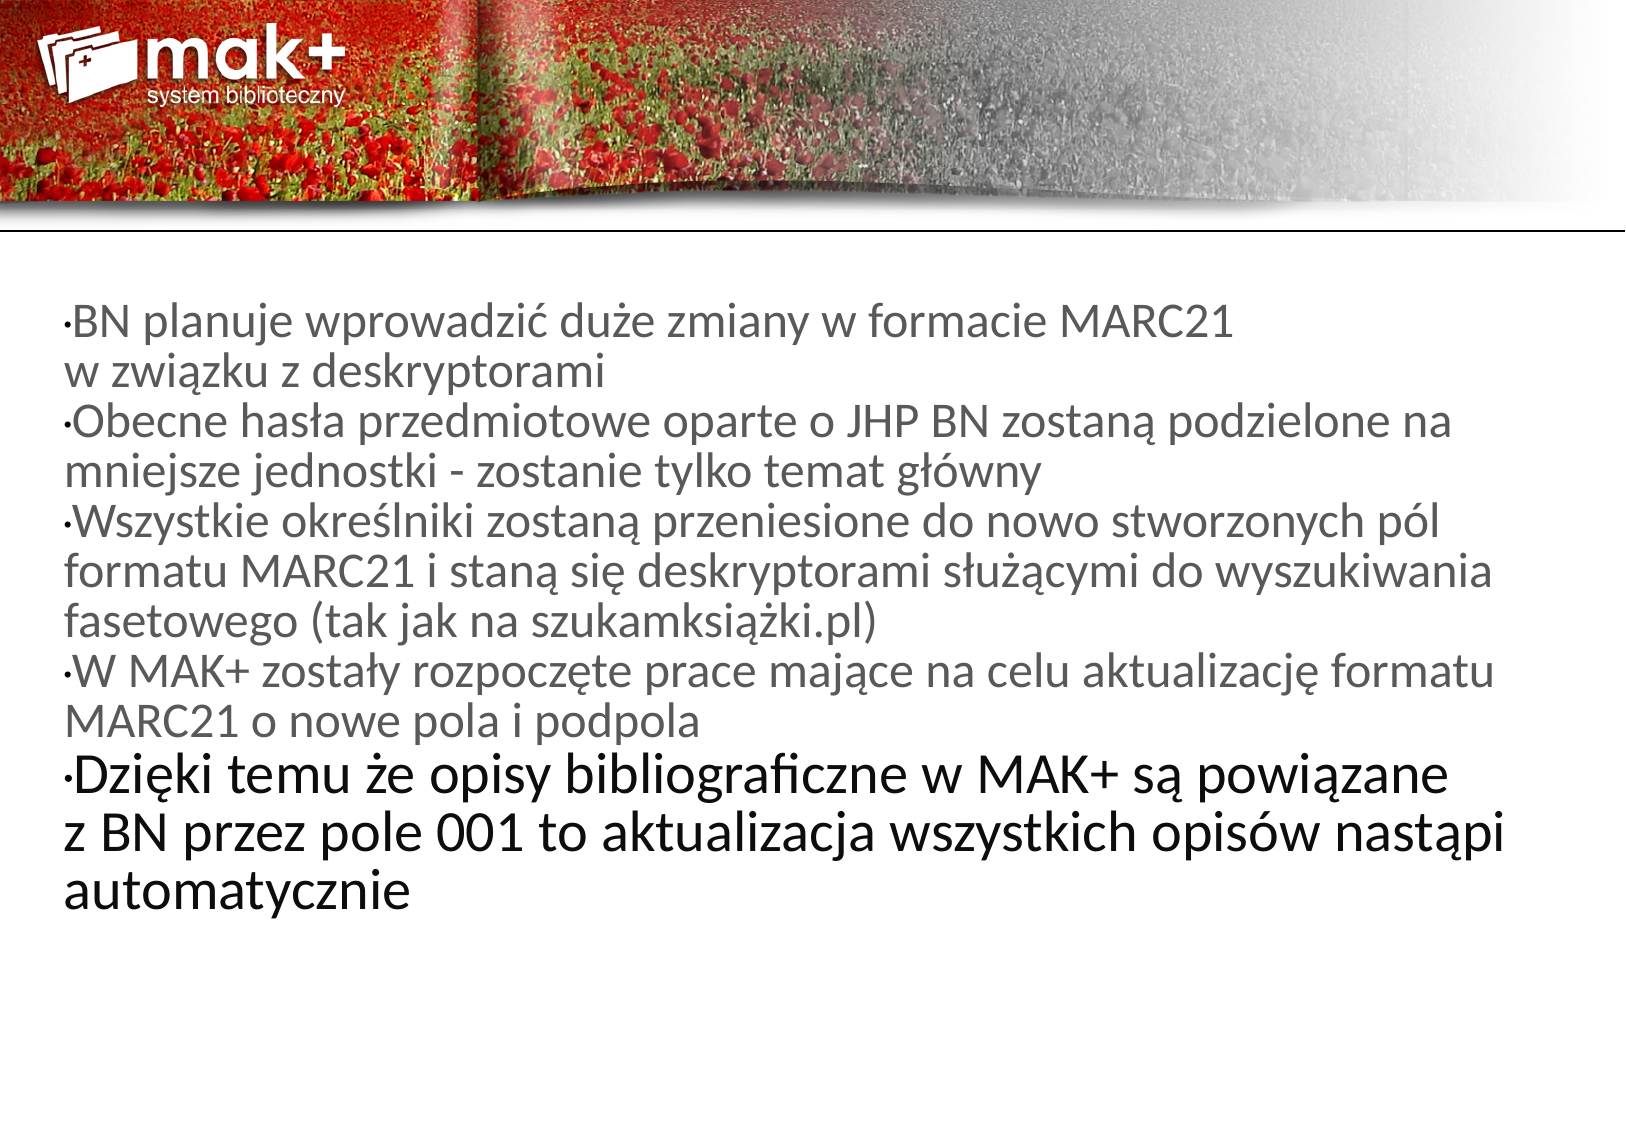

BN planuje wprowadzić duże zmiany w formacie MARC21
w związku z deskryptorami
Obecne hasła przedmiotowe oparte o JHP BN zostaną podzielone na mniejsze jednostki - zostanie tylko temat główny
Wszystkie określniki zostaną przeniesione do nowo stworzonych pól formatu MARC21 i staną się deskryptorami służącymi do wyszukiwania fasetowego (tak jak na szukamksiążki.pl)
W MAK+ zostały rozpoczęte prace mające na celu aktualizację formatu MARC21 o nowe pola i podpola
Dzięki temu że opisy bibliograficzne w MAK+ są powiązane
z BN przez pole 001 to aktualizacja wszystkich opisów nastąpi automatycznie